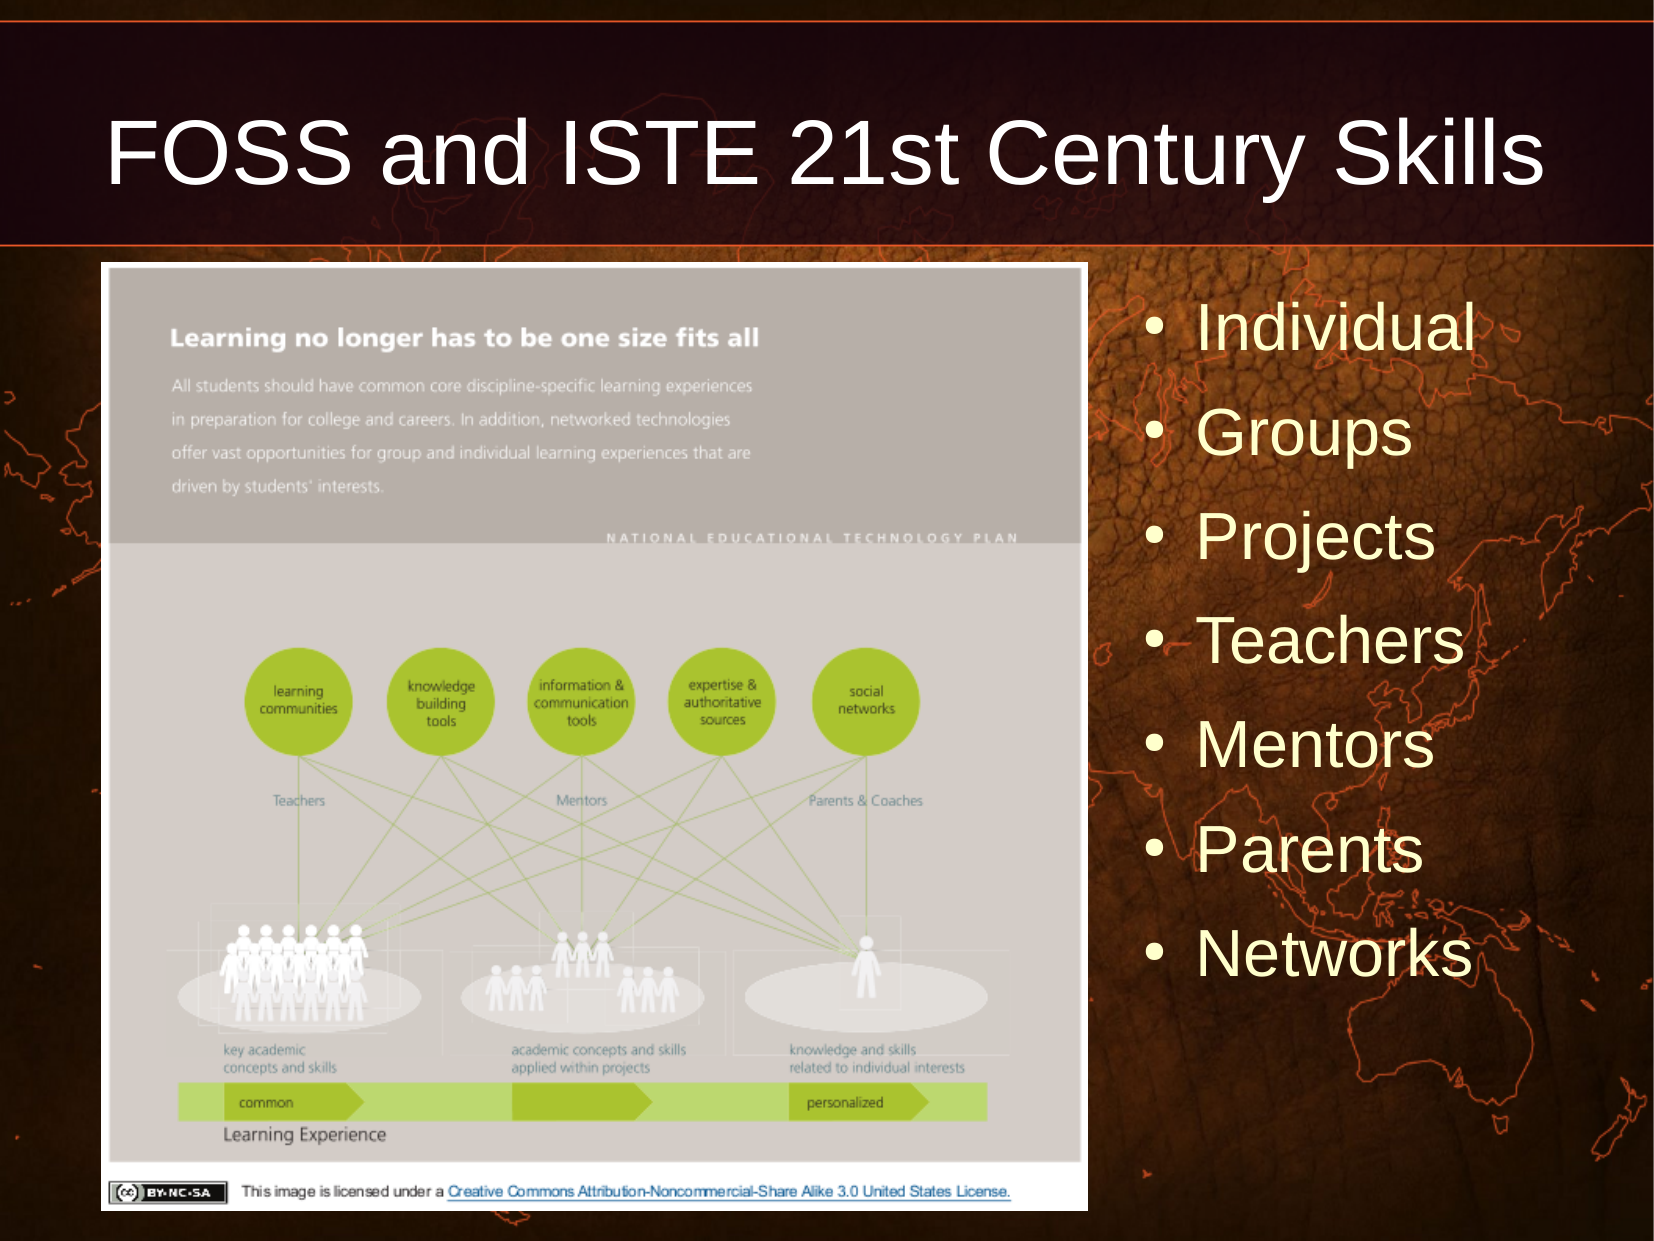

# FOSS and ISTE 21st Century Skills
Individual
Groups
Projects
Teachers
Mentors
Parents
Networks